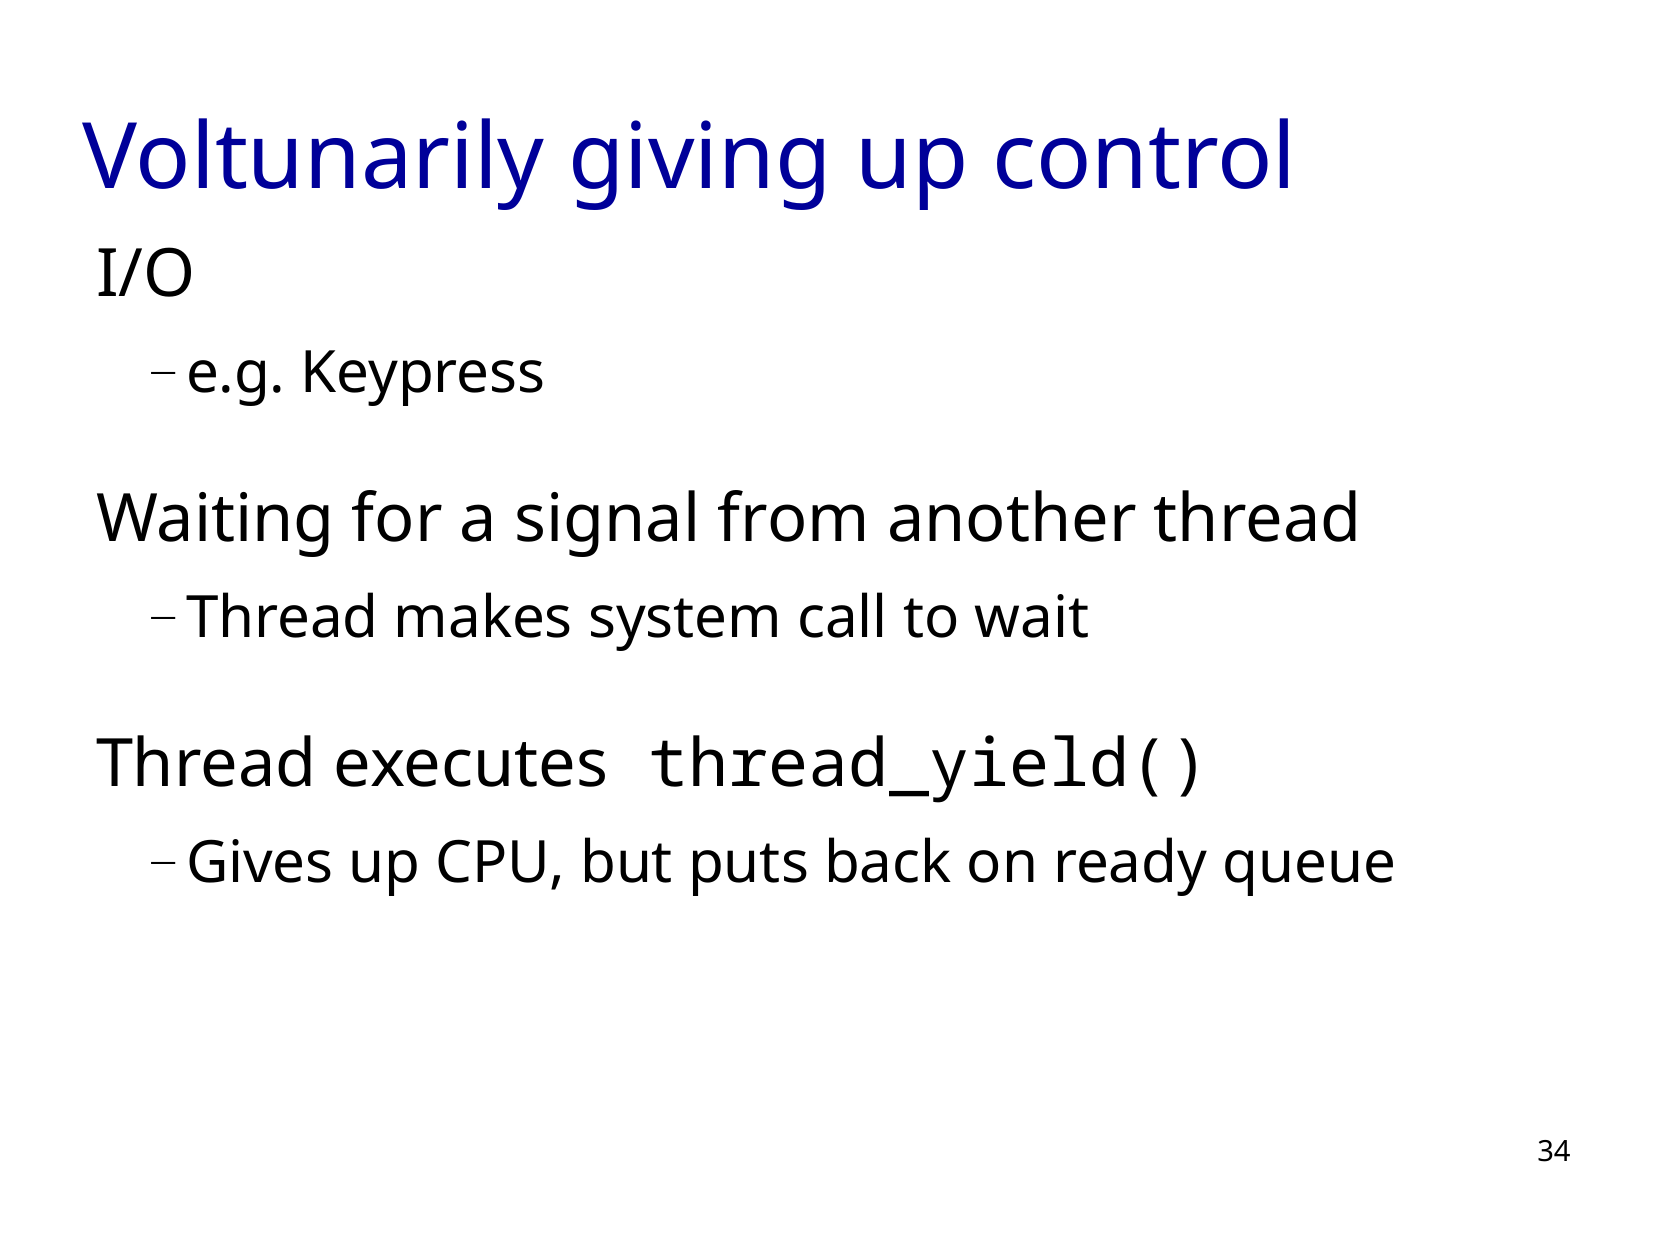

# Voltunarily giving up control
I/O
e.g. Keypress
Waiting for a signal from another thread
Thread makes system call to wait
Thread executes thread_yield()
Gives up CPU, but puts back on ready queue
34